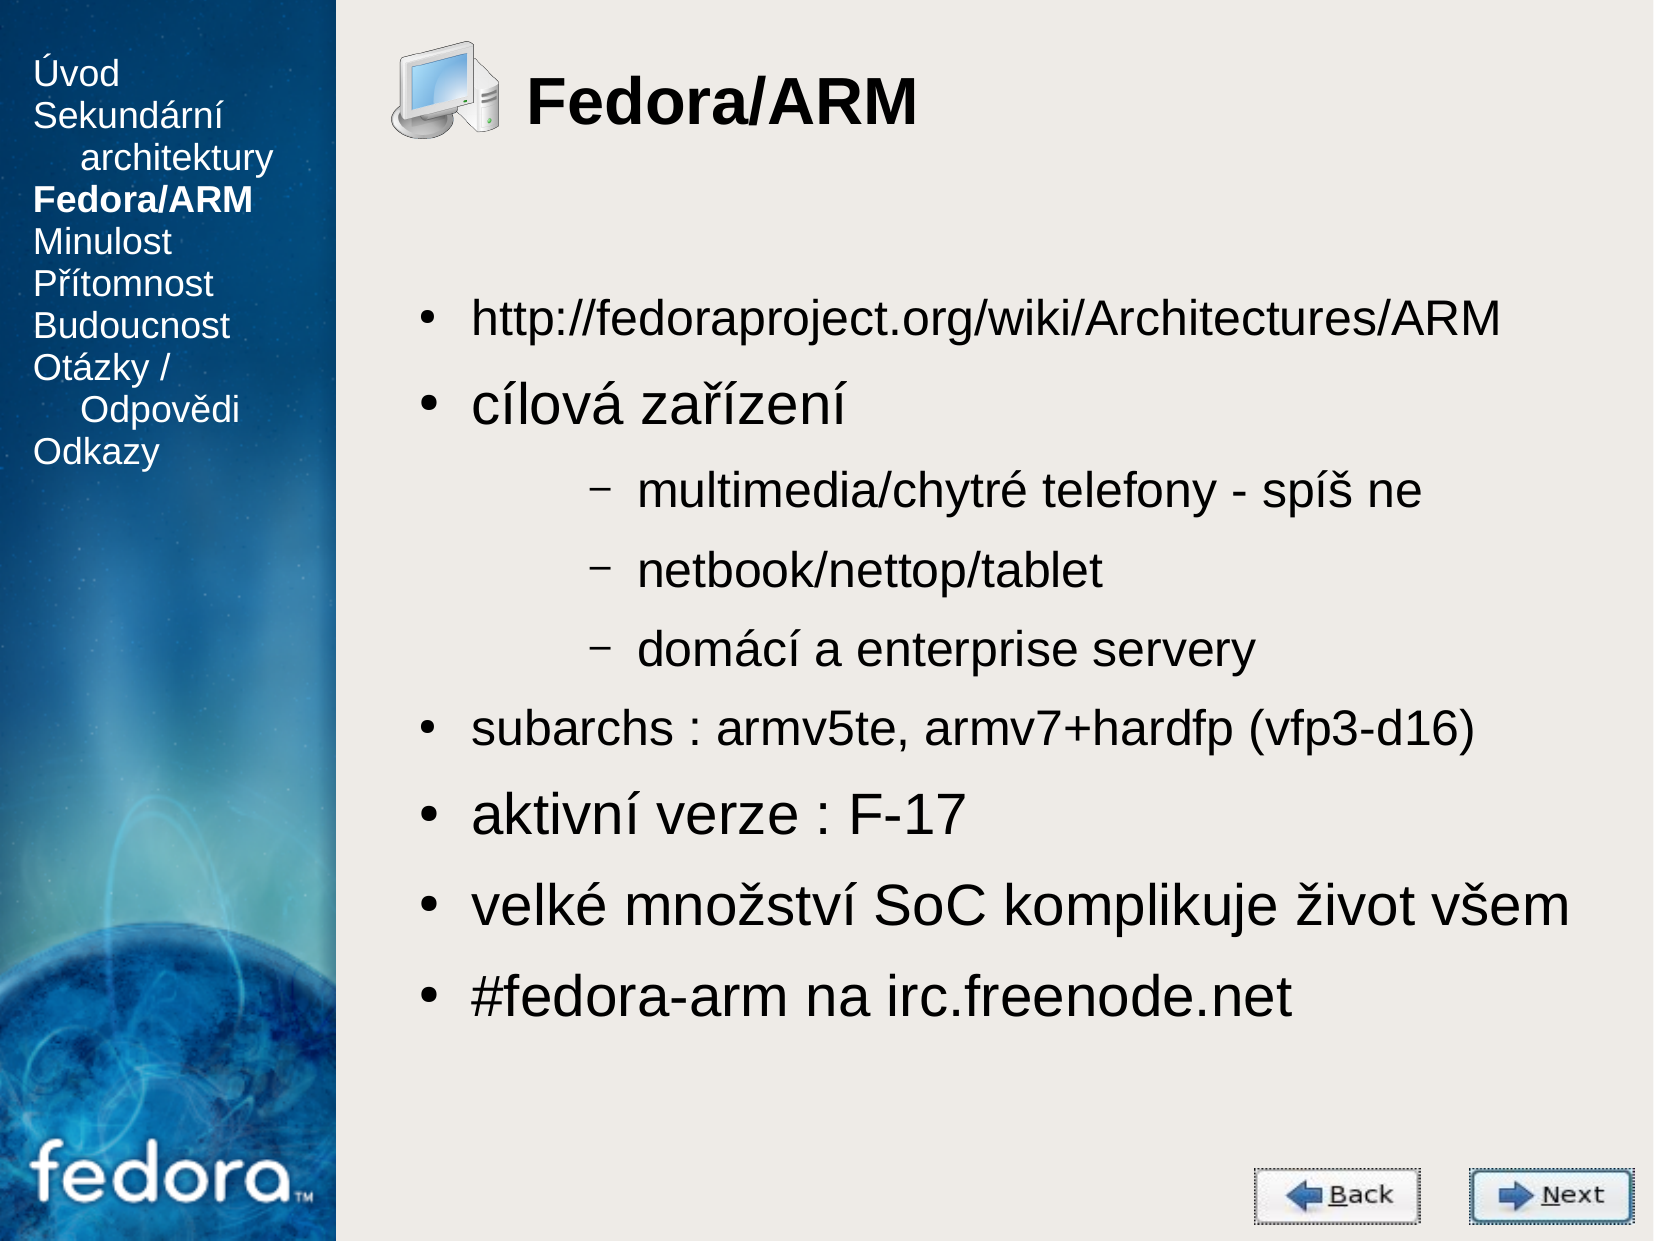

Úvod
Sekundární architektury
Fedora/ARM
Minulost
Přítomnost
Budoucnost
Otázky / Odpovědi
Odkazy
# Agenda
Fedora/ARM
http://fedoraproject.org/wiki/Architectures/ARM
cílová zařízení
multimedia/chytré telefony - spíš ne
netbook/nettop/tablet
domácí a enterprise servery
subarchs : armv5te, armv7+hardfp (vfp3-d16)
aktivní verze : F-17
velké množství SoC komplikuje život všem
#fedora-arm na irc.freenode.net